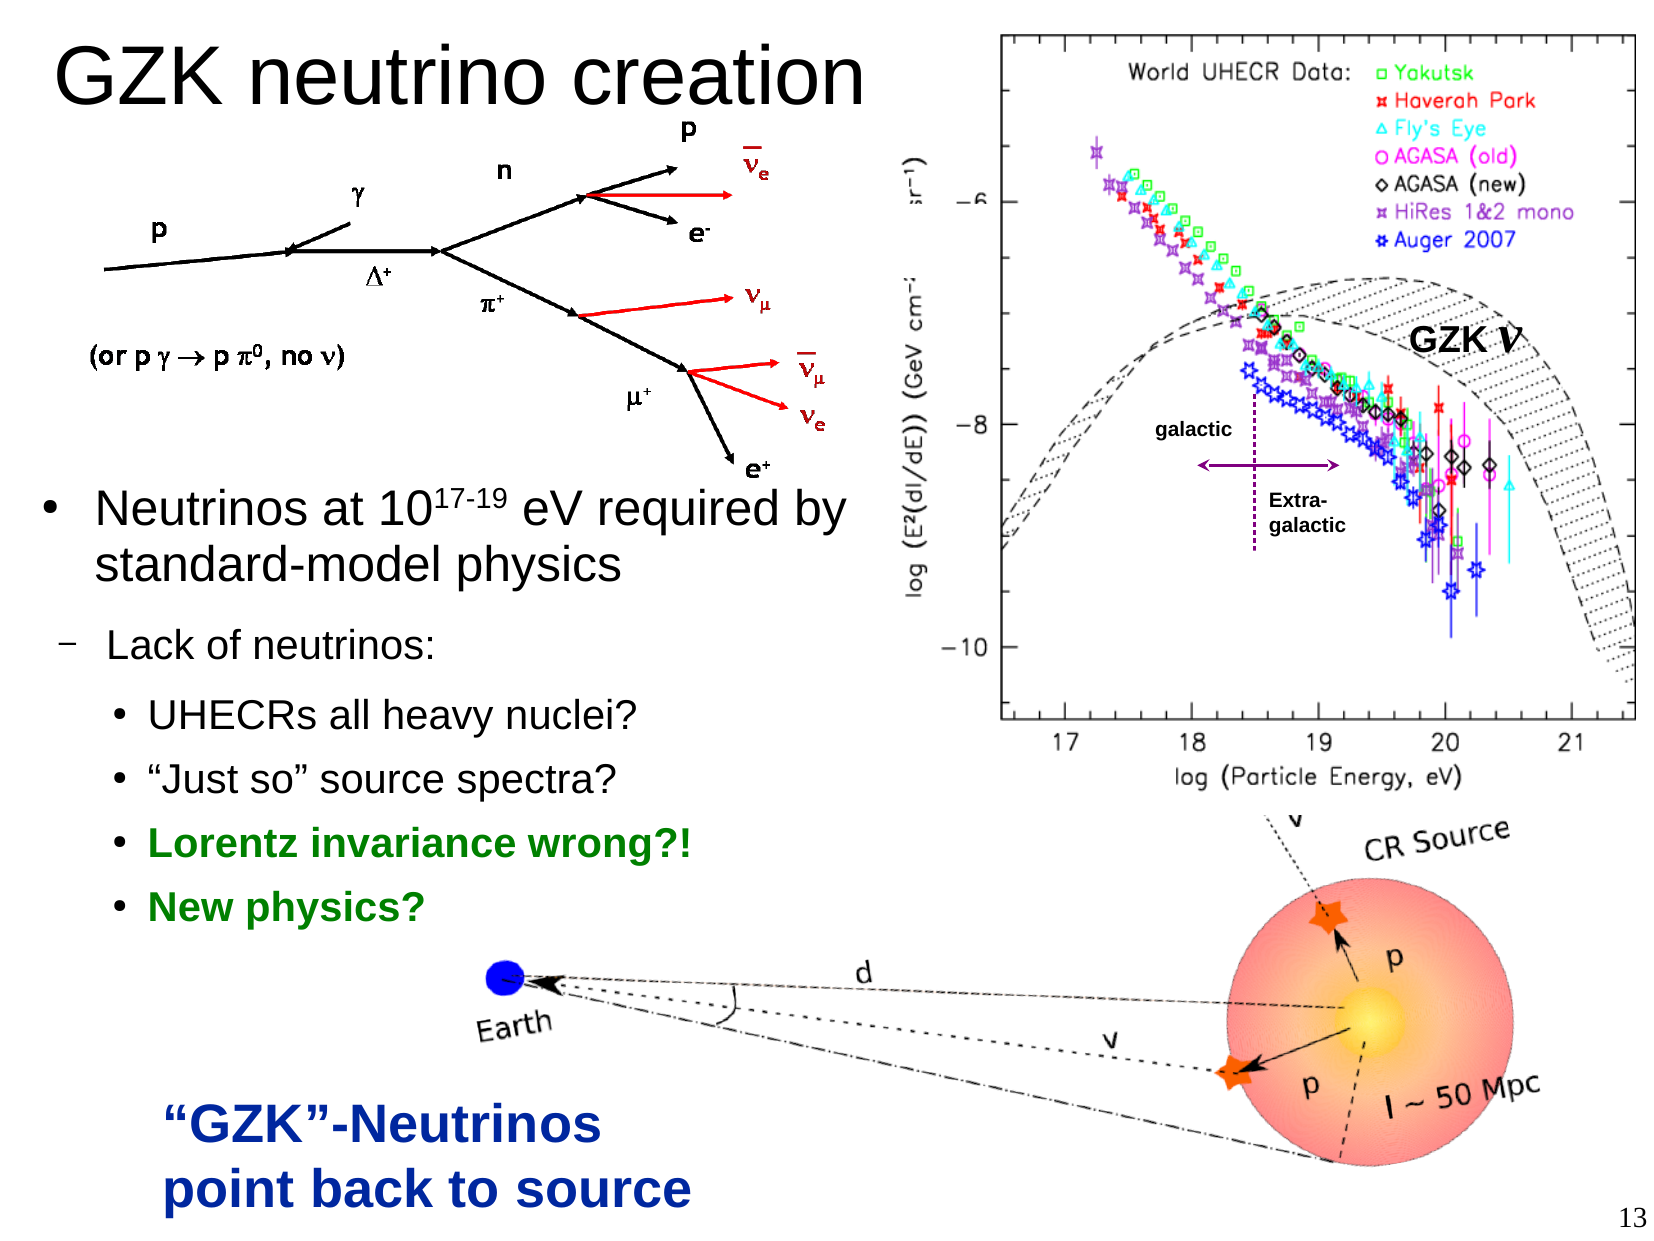

# GZK neutrino creation
GZK ν
galactic
Extra-
galactic
Neutrinos at 1017-19 eV required by standard-model physics
Lack of neutrinos:
UHECRs all heavy nuclei?
“Just so” source spectra?
Lorentz invariance wrong?!
New physics?
“GZK”-Neutrinos
point back to source
13